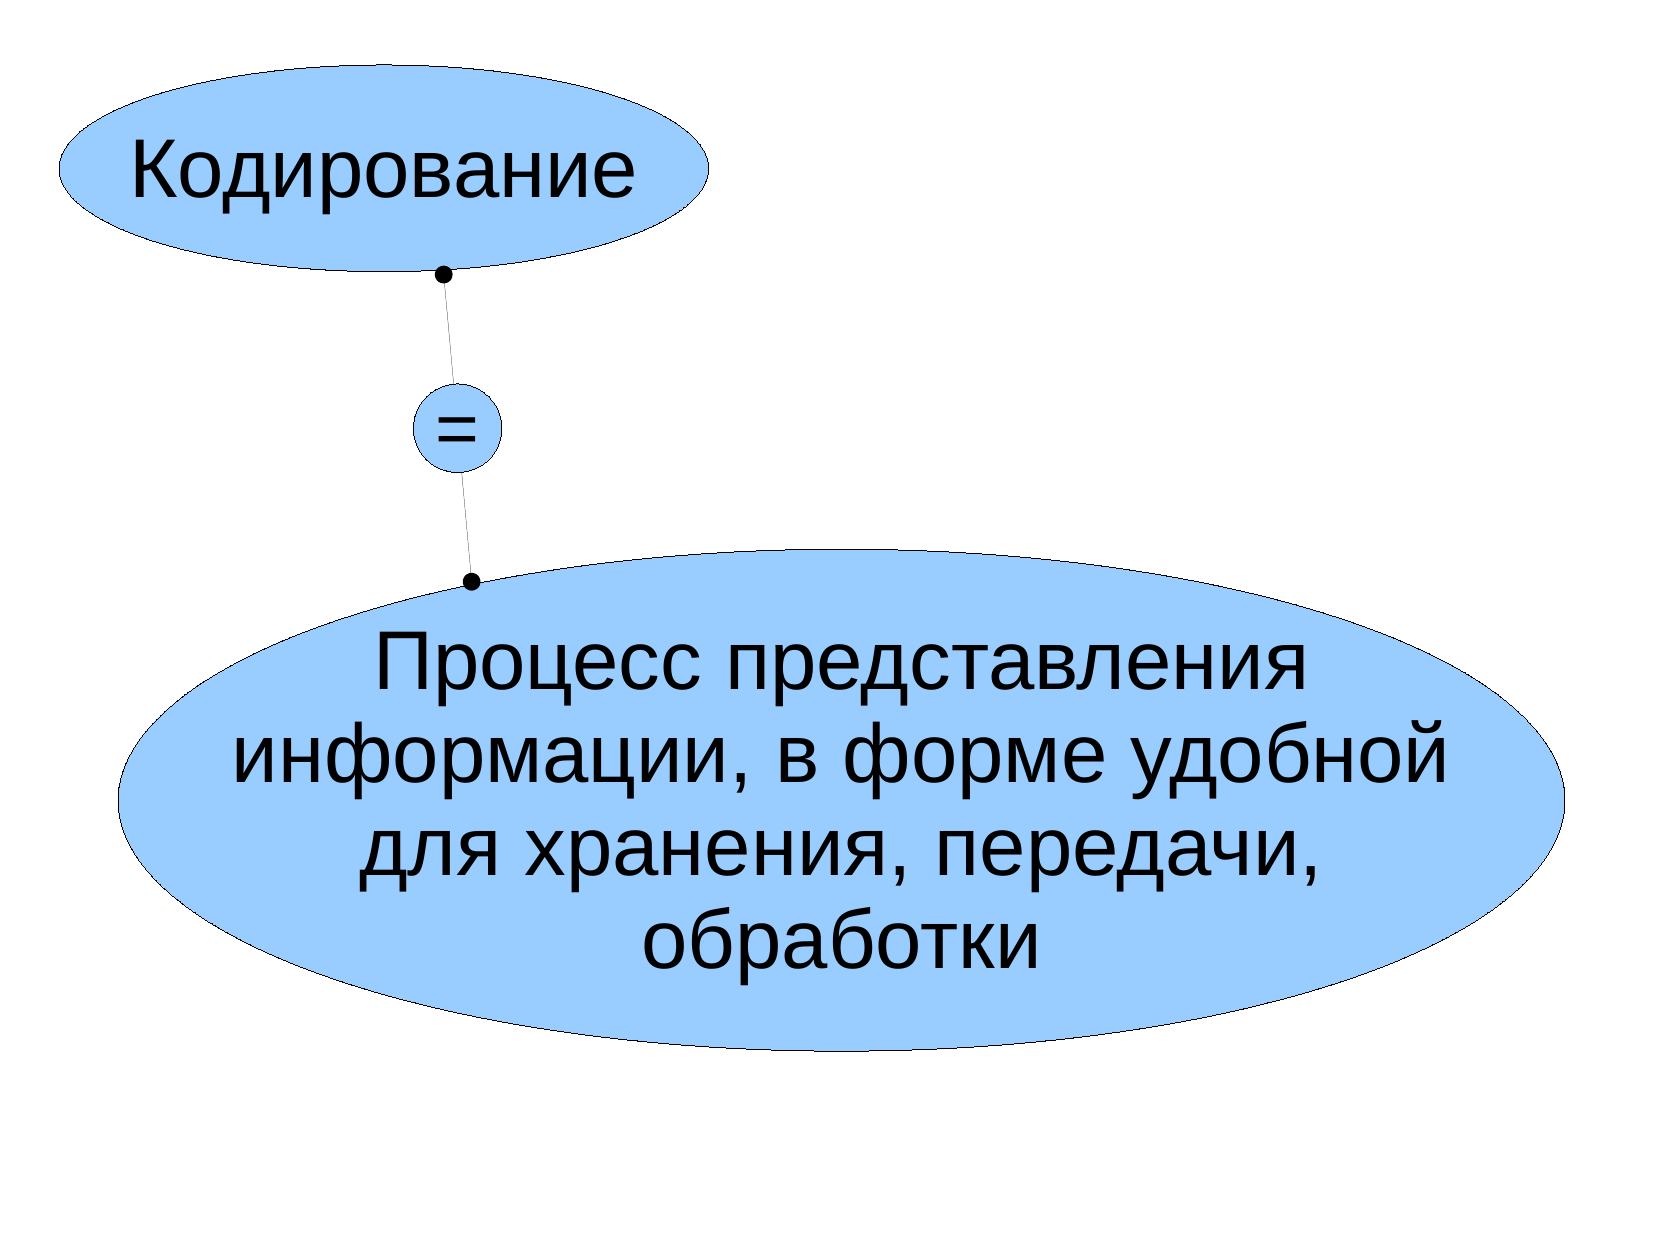

Кодирование
=
Процесс представления
информации, в форме удобной
для хранения, передачи,
обработки